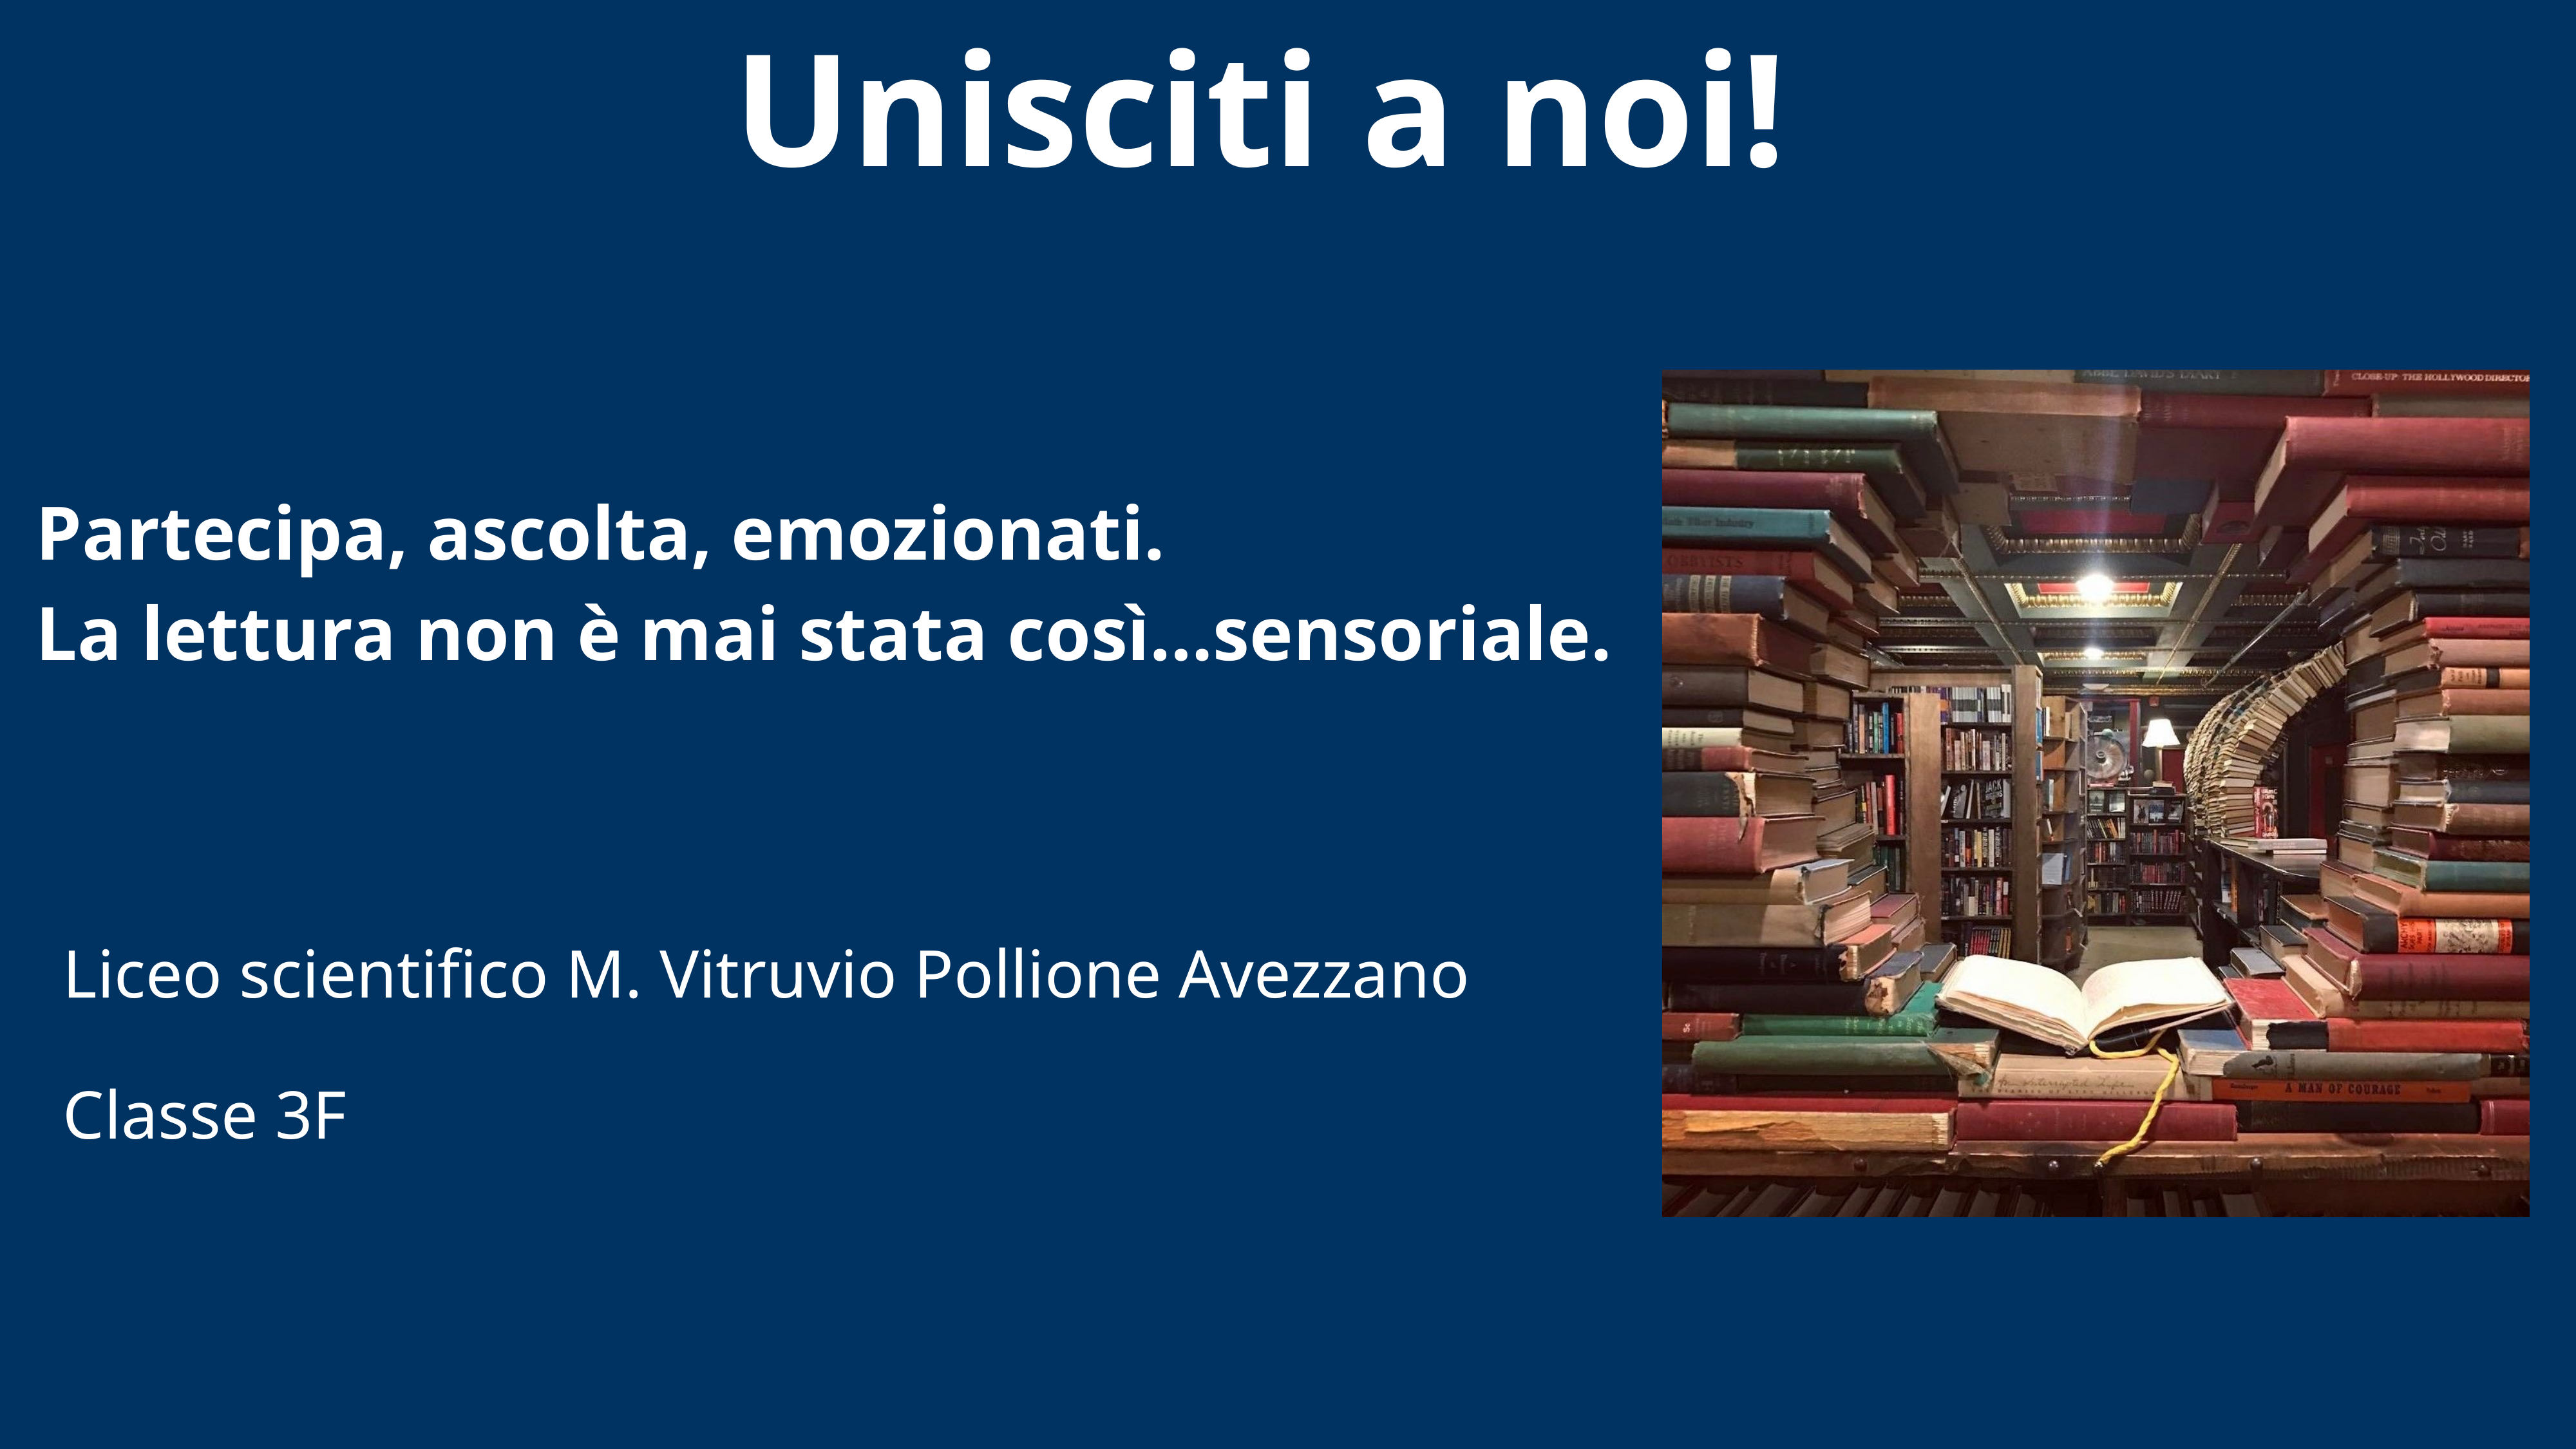

Unisciti a noi!
Partecipa, ascolta, emozionati.
La lettura non è mai stata così…sensoriale.
Liceo scientifico M. Vitruvio Pollione Avezzano
Classe 3F